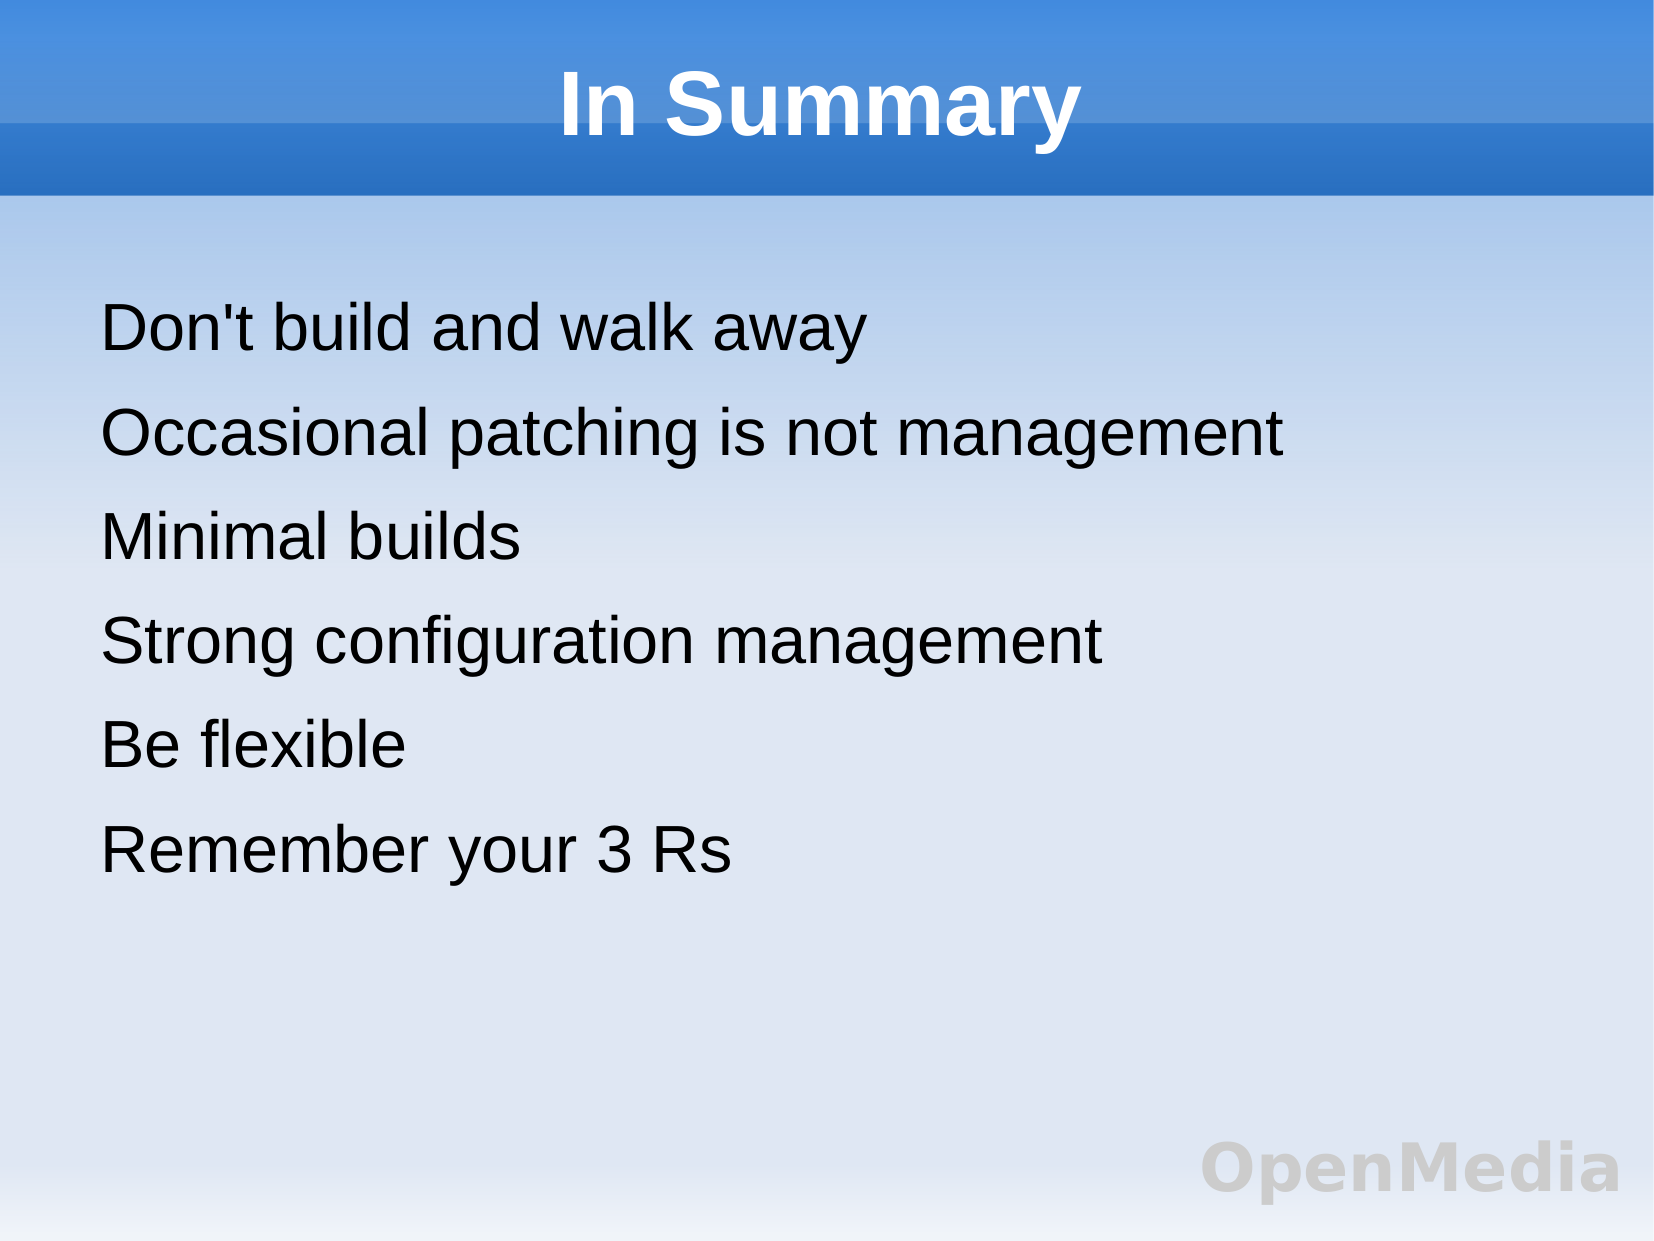

# In Summary
Don't build and walk away
Occasional patching is not management
Minimal builds
Strong configuration management
Be flexible
Remember your 3 Rs
39